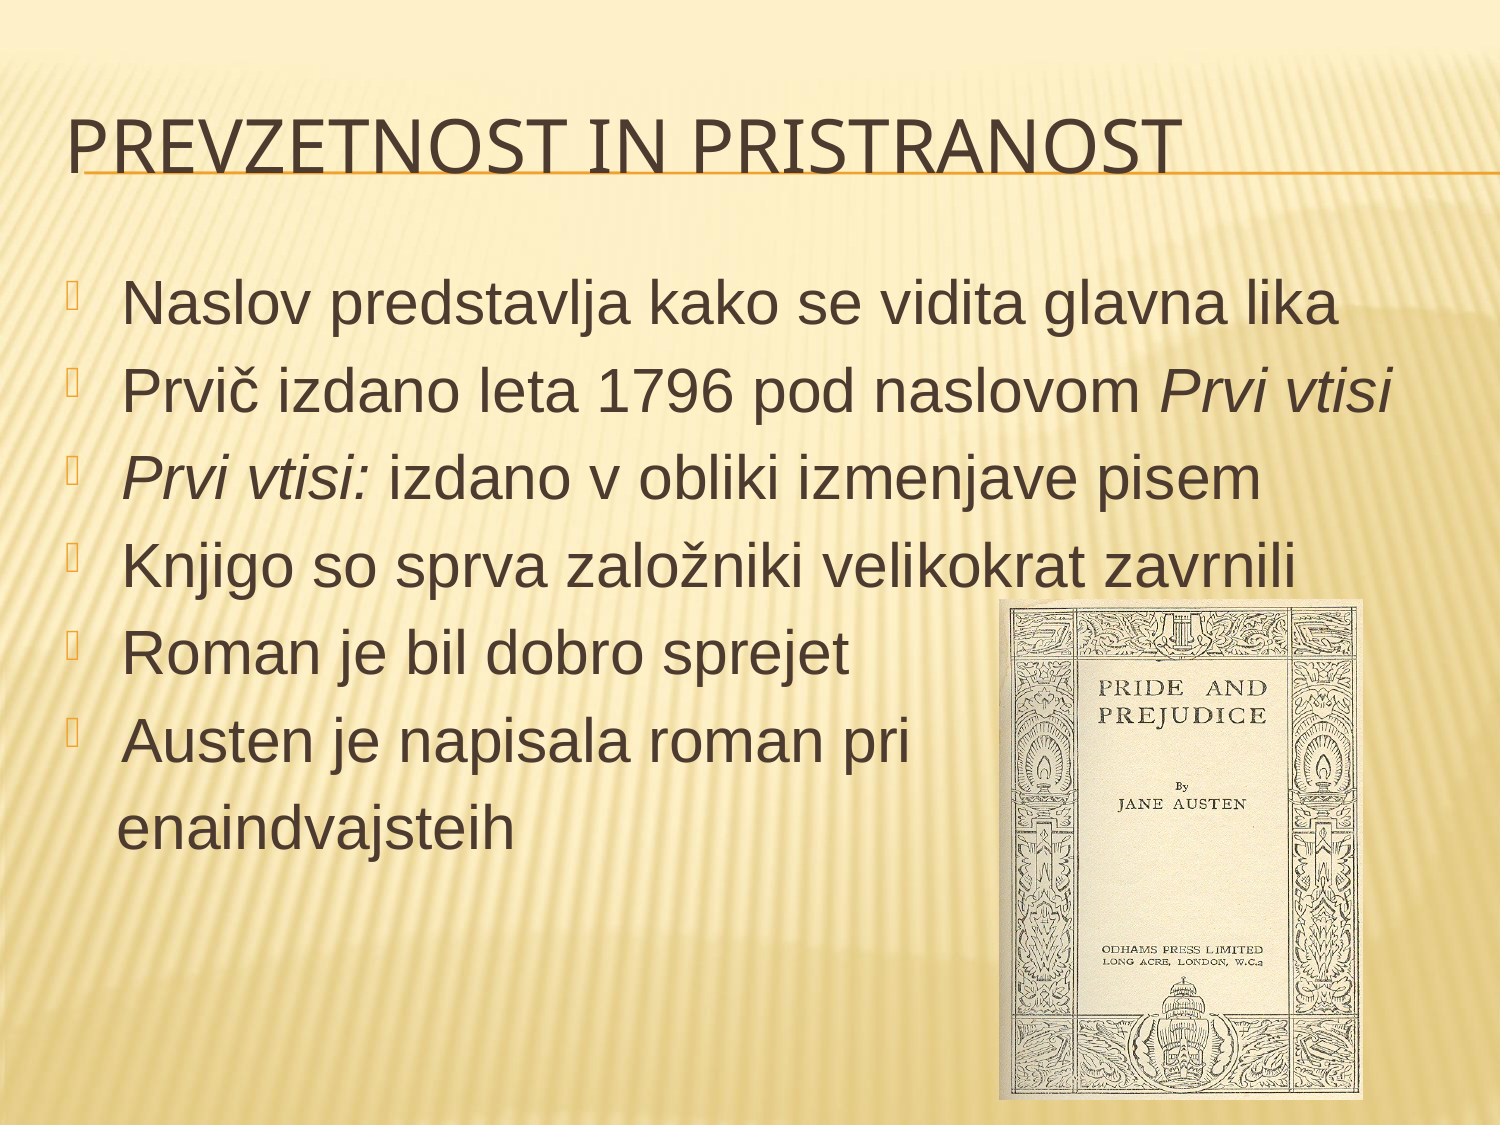

# Prevzetnost in pristranost
Naslov predstavlja kako se vidita glavna lika
Prvič izdano leta 1796 pod naslovom Prvi vtisi
Prvi vtisi: izdano v obliki izmenjave pisem
Knjigo so sprva založniki velikokrat zavrnili
Roman je bil dobro sprejet
Austen je napisala roman pri
 enaindvajsteih